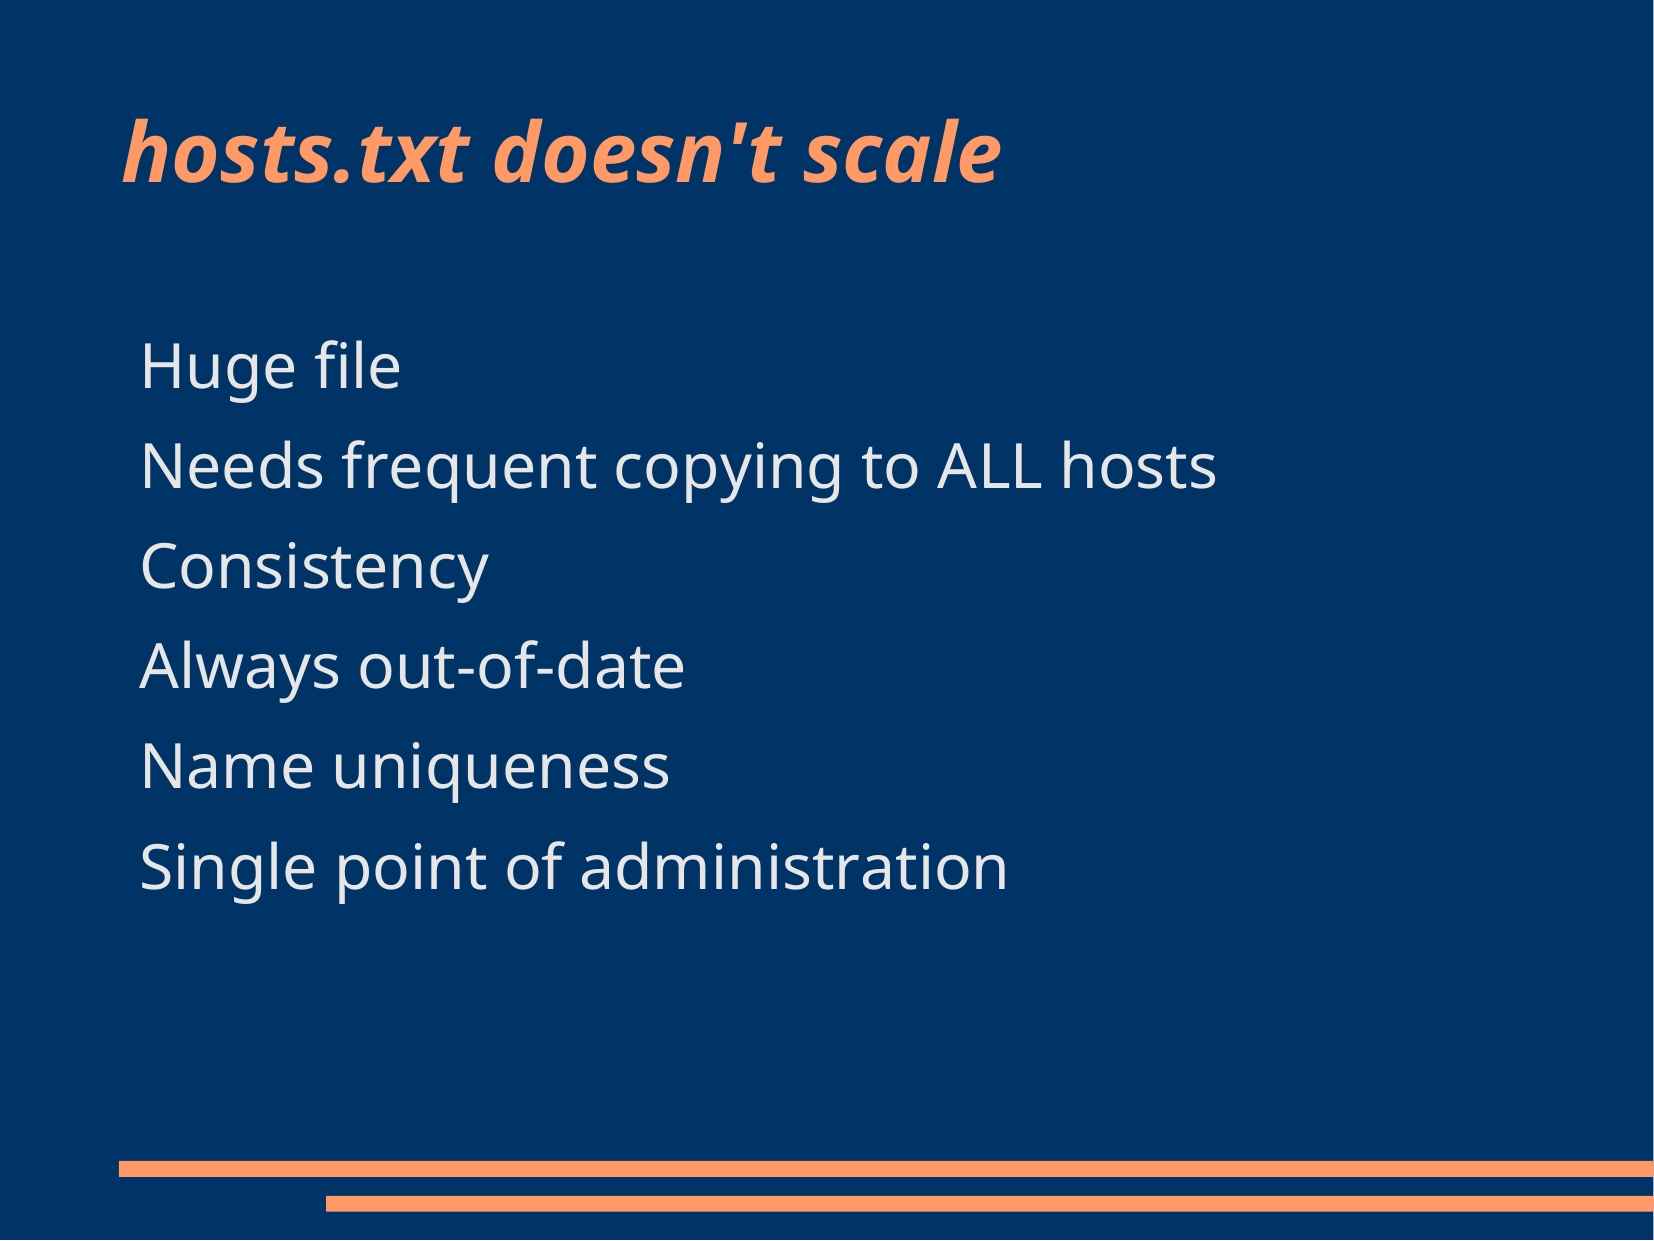

# hosts.txt doesn't scale
Huge file
Needs frequent copying to ALL hosts
Consistency
Always out-of-date
Name uniqueness
Single point of administration